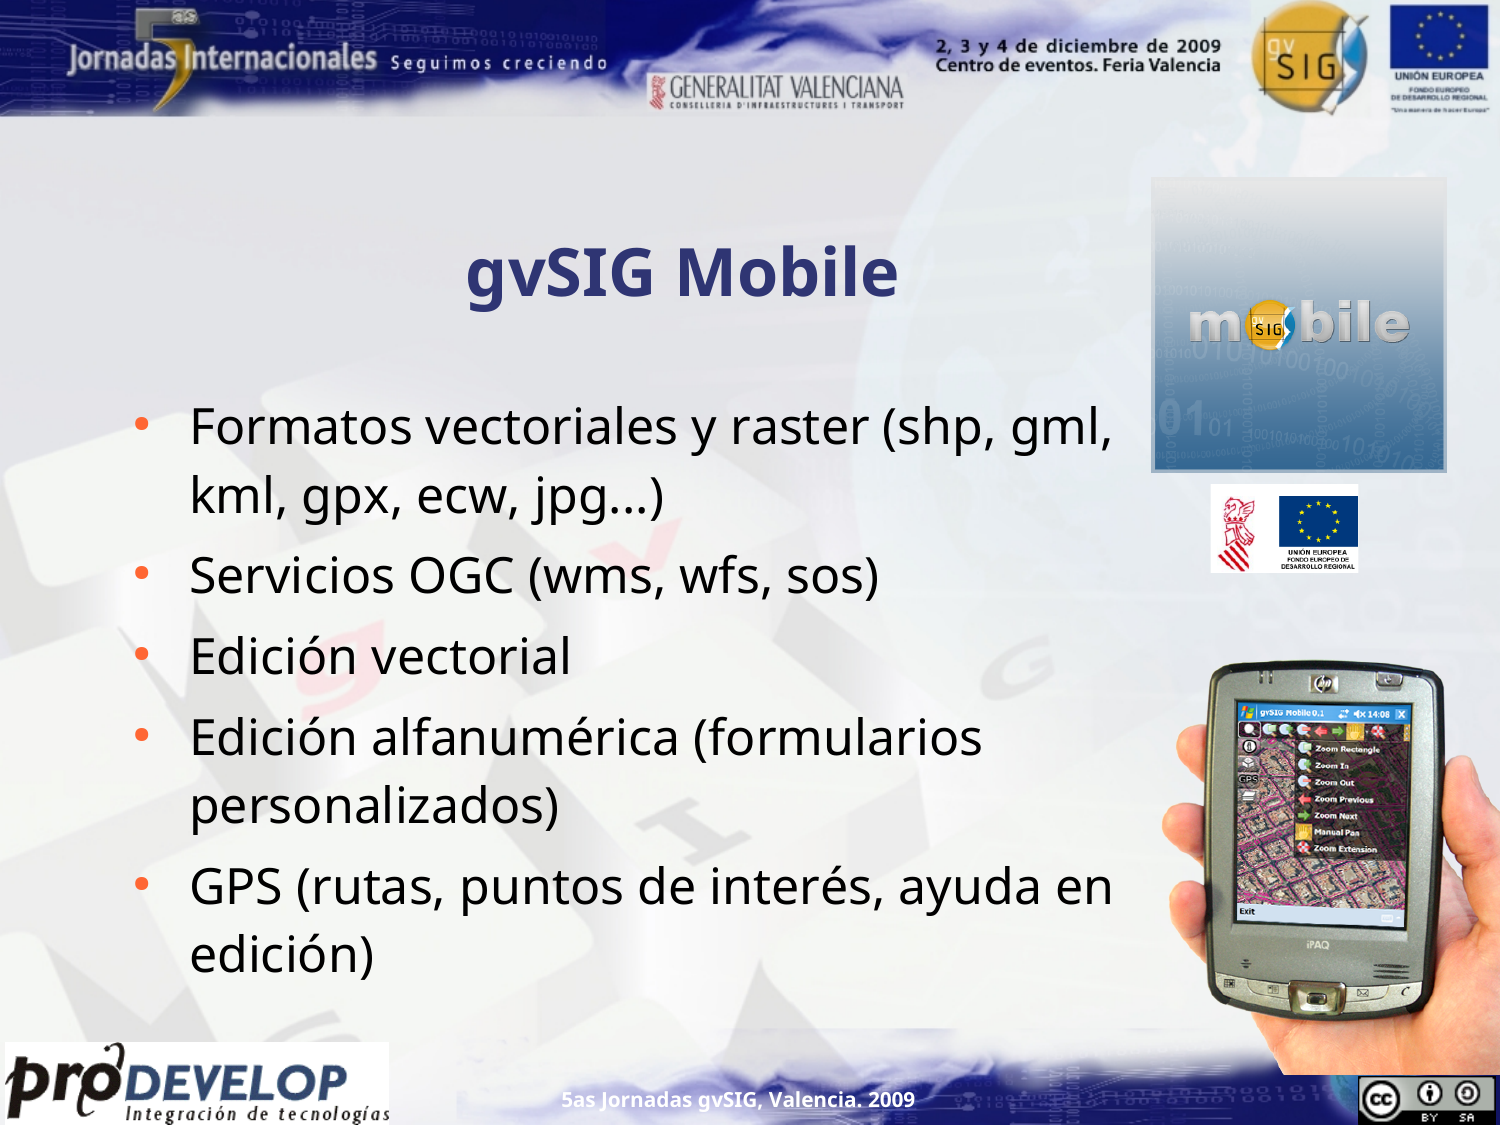

gvSIG Mobile
# Formatos vectoriales y raster (shp, gml, kml, gpx, ecw, jpg...)
Servicios OGC (wms, wfs, sos)
Edición vectorial
Edición alfanumérica (formularios personalizados)
GPS (rutas, puntos de interés, ayuda en edición)
25/10/2006
3
Plan Difusión Interna gvSIG v. 2.0